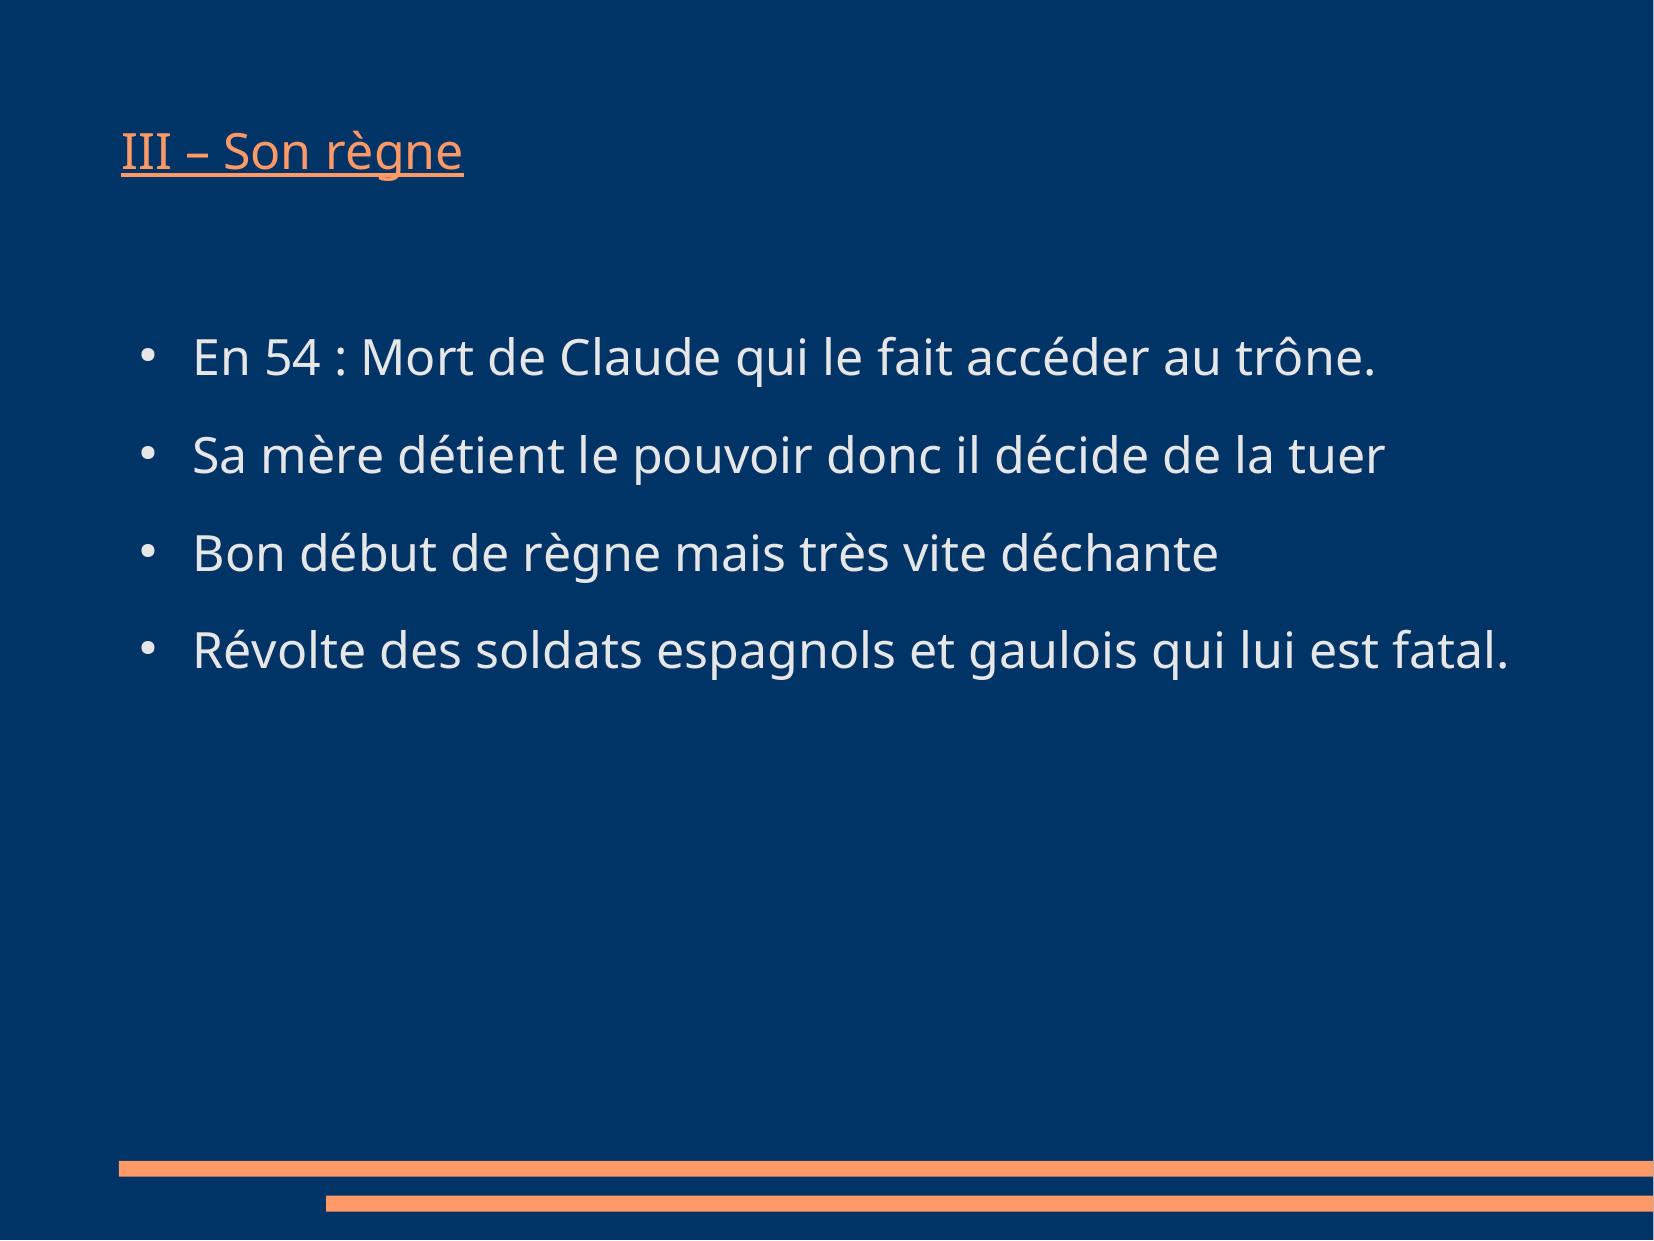

# III – Son règne
En 54 : Mort de Claude qui le fait accéder au trône.
Sa mère détient le pouvoir donc il décide de la tuer
Bon début de règne mais très vite déchante
Révolte des soldats espagnols et gaulois qui lui est fatal.